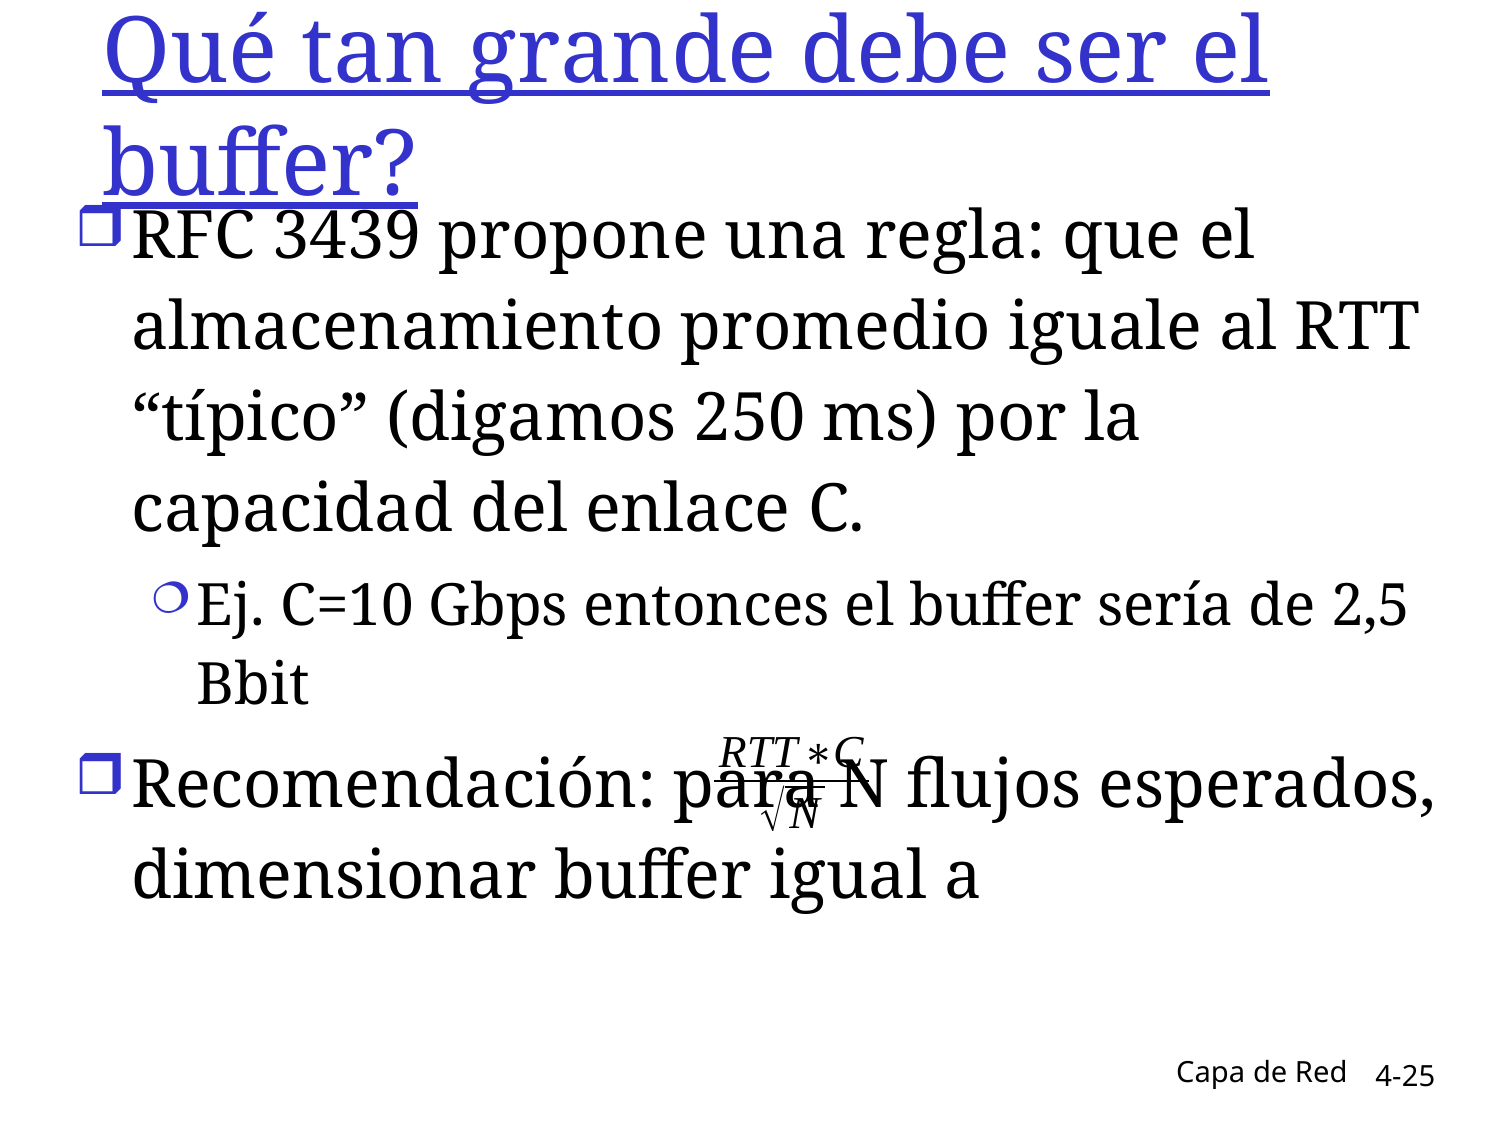

# Qué tan grande debe ser el buffer?
RFC 3439 propone una regla: que el almacenamiento promedio iguale al RTT “típico” (digamos 250 ms) por la capacidad del enlace C.
Ej. C=10 Gbps entonces el buffer sería de 2,5 Bbit
Recomendación: para N flujos esperados, dimensionar buffer igual a